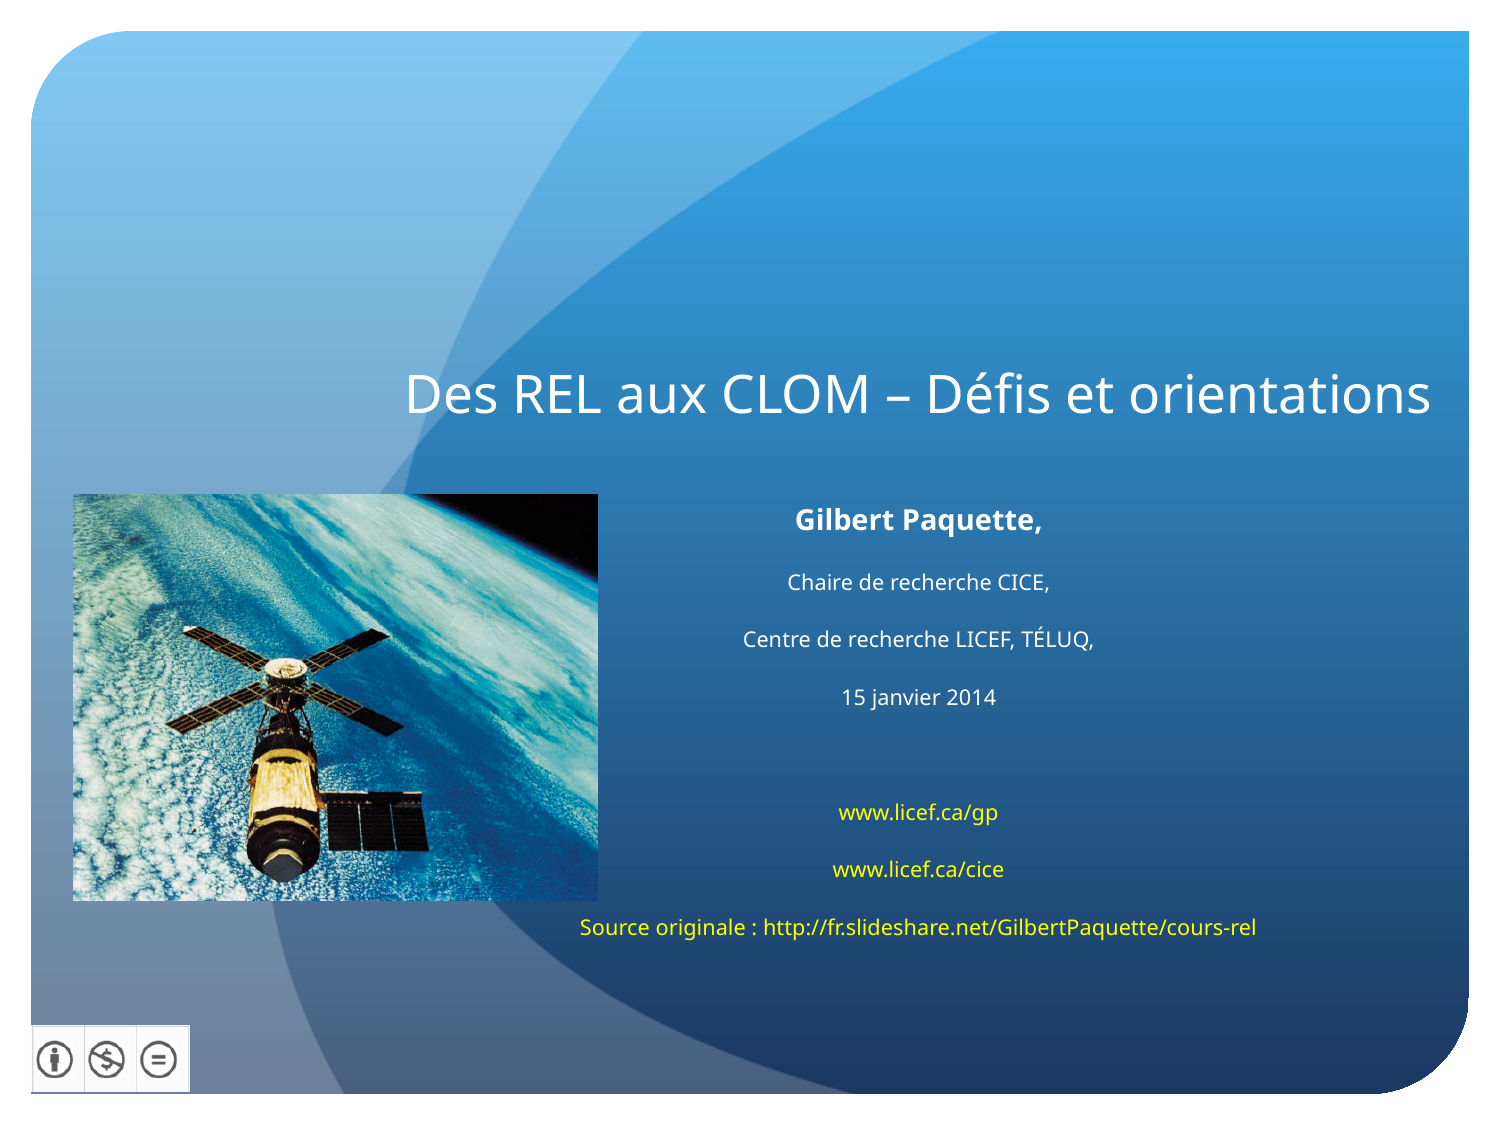

# Des REL aux CLOM – Défis et orientations
Gilbert Paquette,
Chaire de recherche CICE,
Centre de recherche LICEF, TÉLUQ,
15 janvier 2014
www.licef.ca/gp
www.licef.ca/cice
Source originale : http://fr.slideshare.net/GilbertPaquette/cours-rel